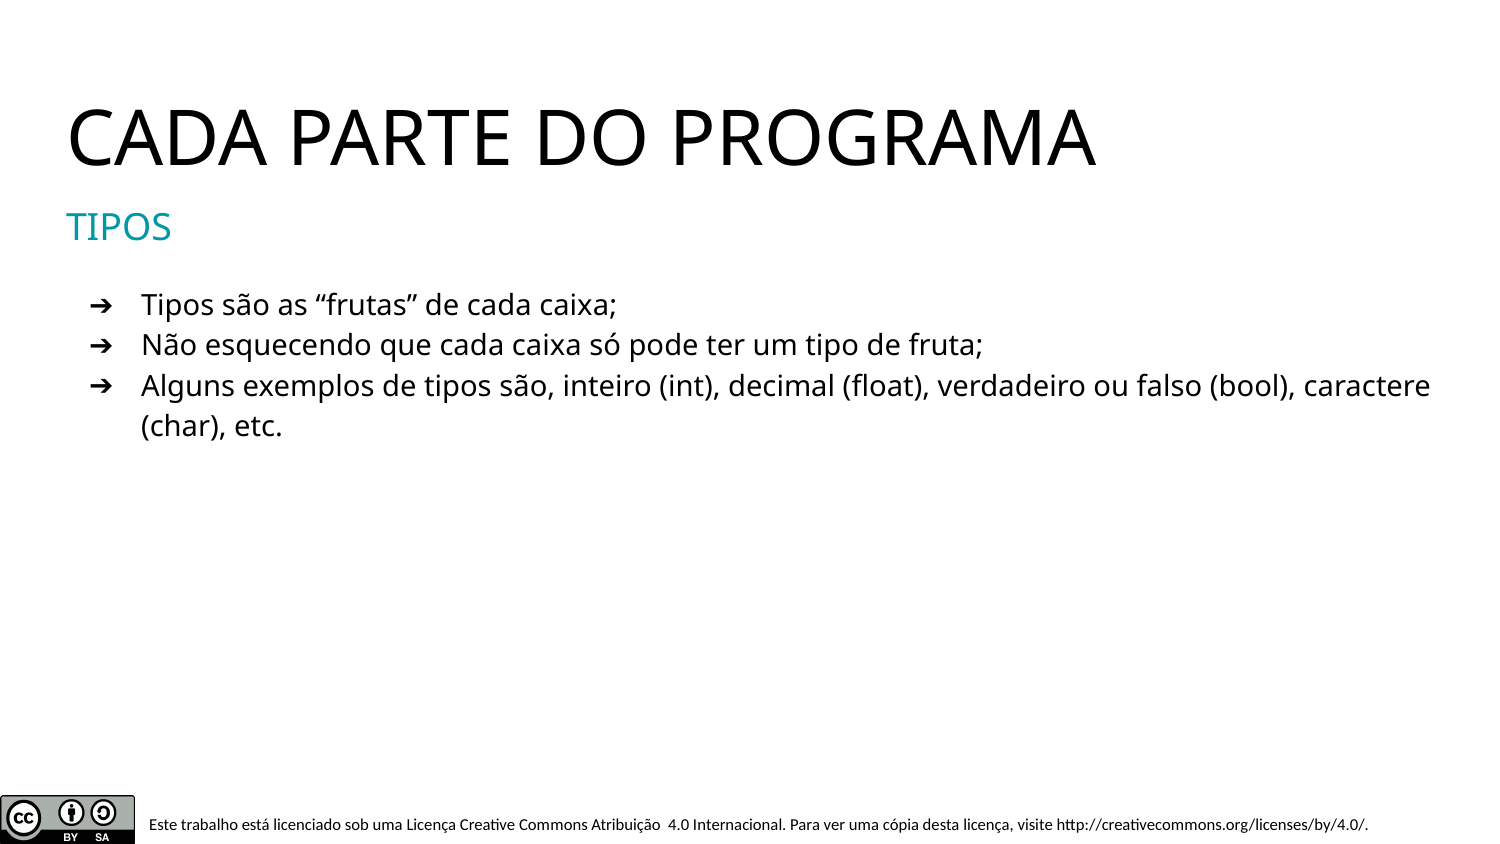

# CADA PARTE DO PROGRAMA
TIPOS
Tipos são as “frutas” de cada caixa;
Não esquecendo que cada caixa só pode ter um tipo de fruta;
Alguns exemplos de tipos são, inteiro (int), decimal (float), verdadeiro ou falso (bool), caractere (char), etc.
Este trabalho está licenciado sob uma Licença Creative Commons Atribuição 4.0 Internacional. Para ver uma cópia desta licença, visite http://creativecommons.org/licenses/by/4.0/.